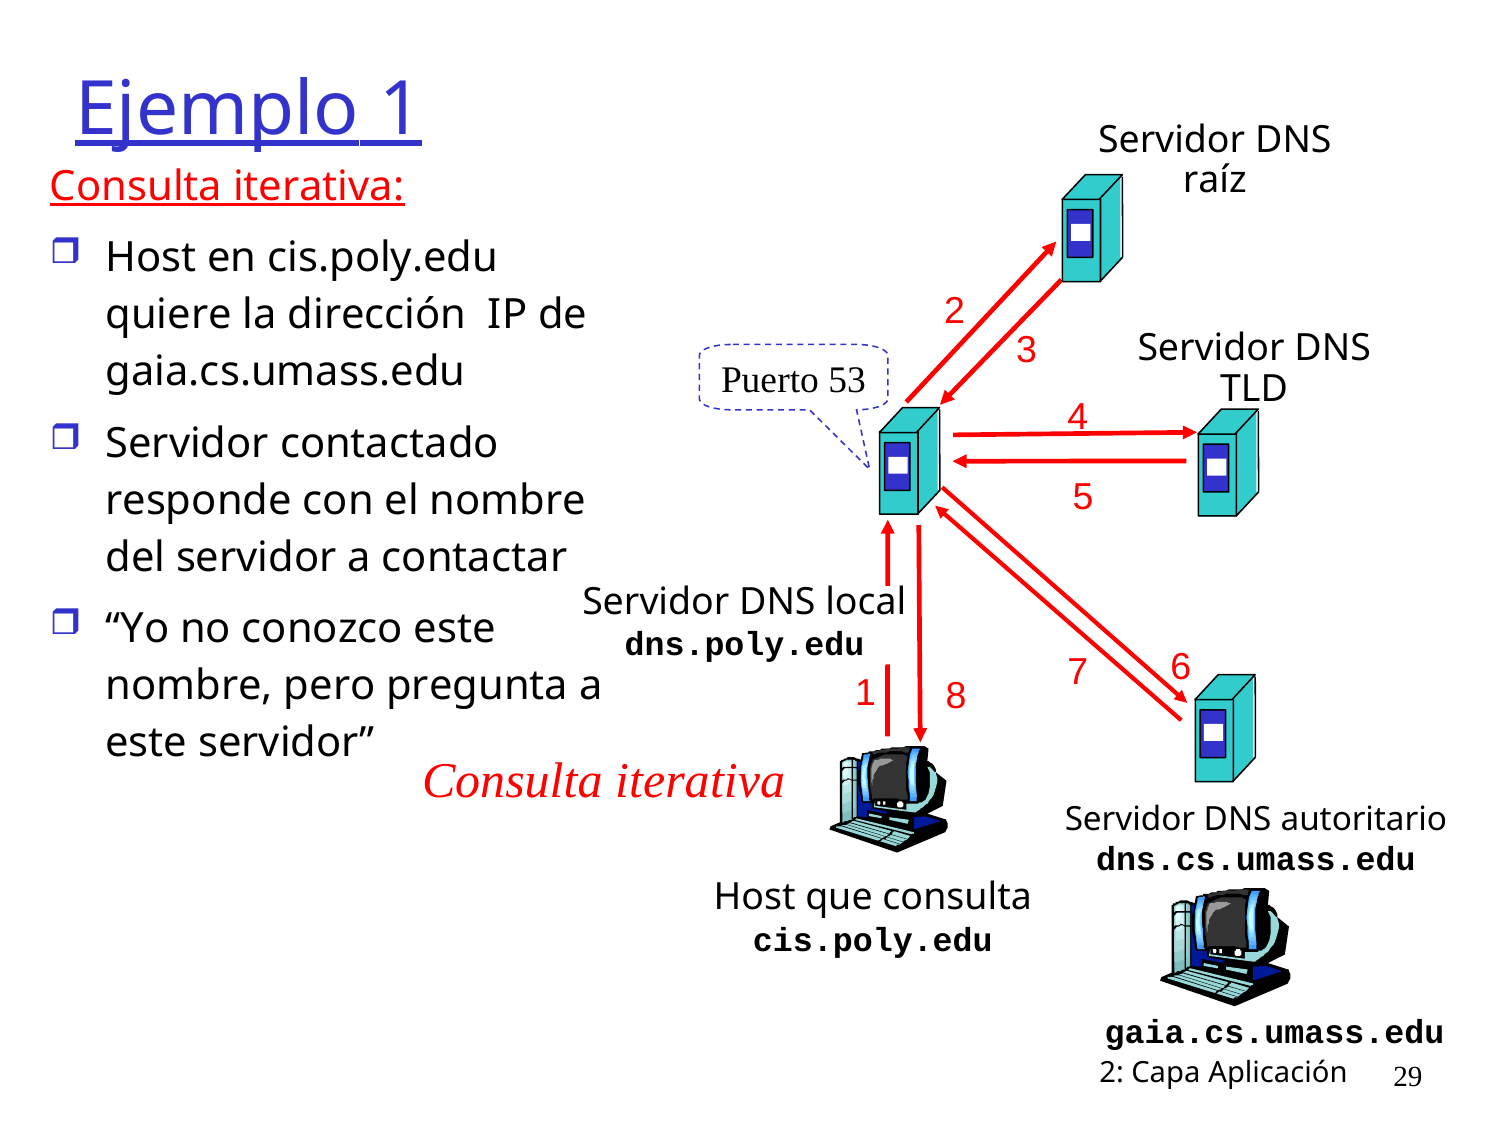

# Ejemplo 1
Servidor DNS raíz
Consulta iterativa:
Host en cis.poly.edu quiere la dirección IP de gaia.cs.umass.edu
Servidor contactado responde con el nombre del servidor a contactar
“Yo no conozco este nombre, pero pregunta a este servidor”
2
3
Servidor DNS TLD
Puerto 53
4
5
Servidor DNS local
dns.poly.edu
6
7
1
8
Consulta iterativa
Servidor DNS autoritario
dns.cs.umass.edu
Host que consulta
cis.poly.edu
gaia.cs.umass.edu